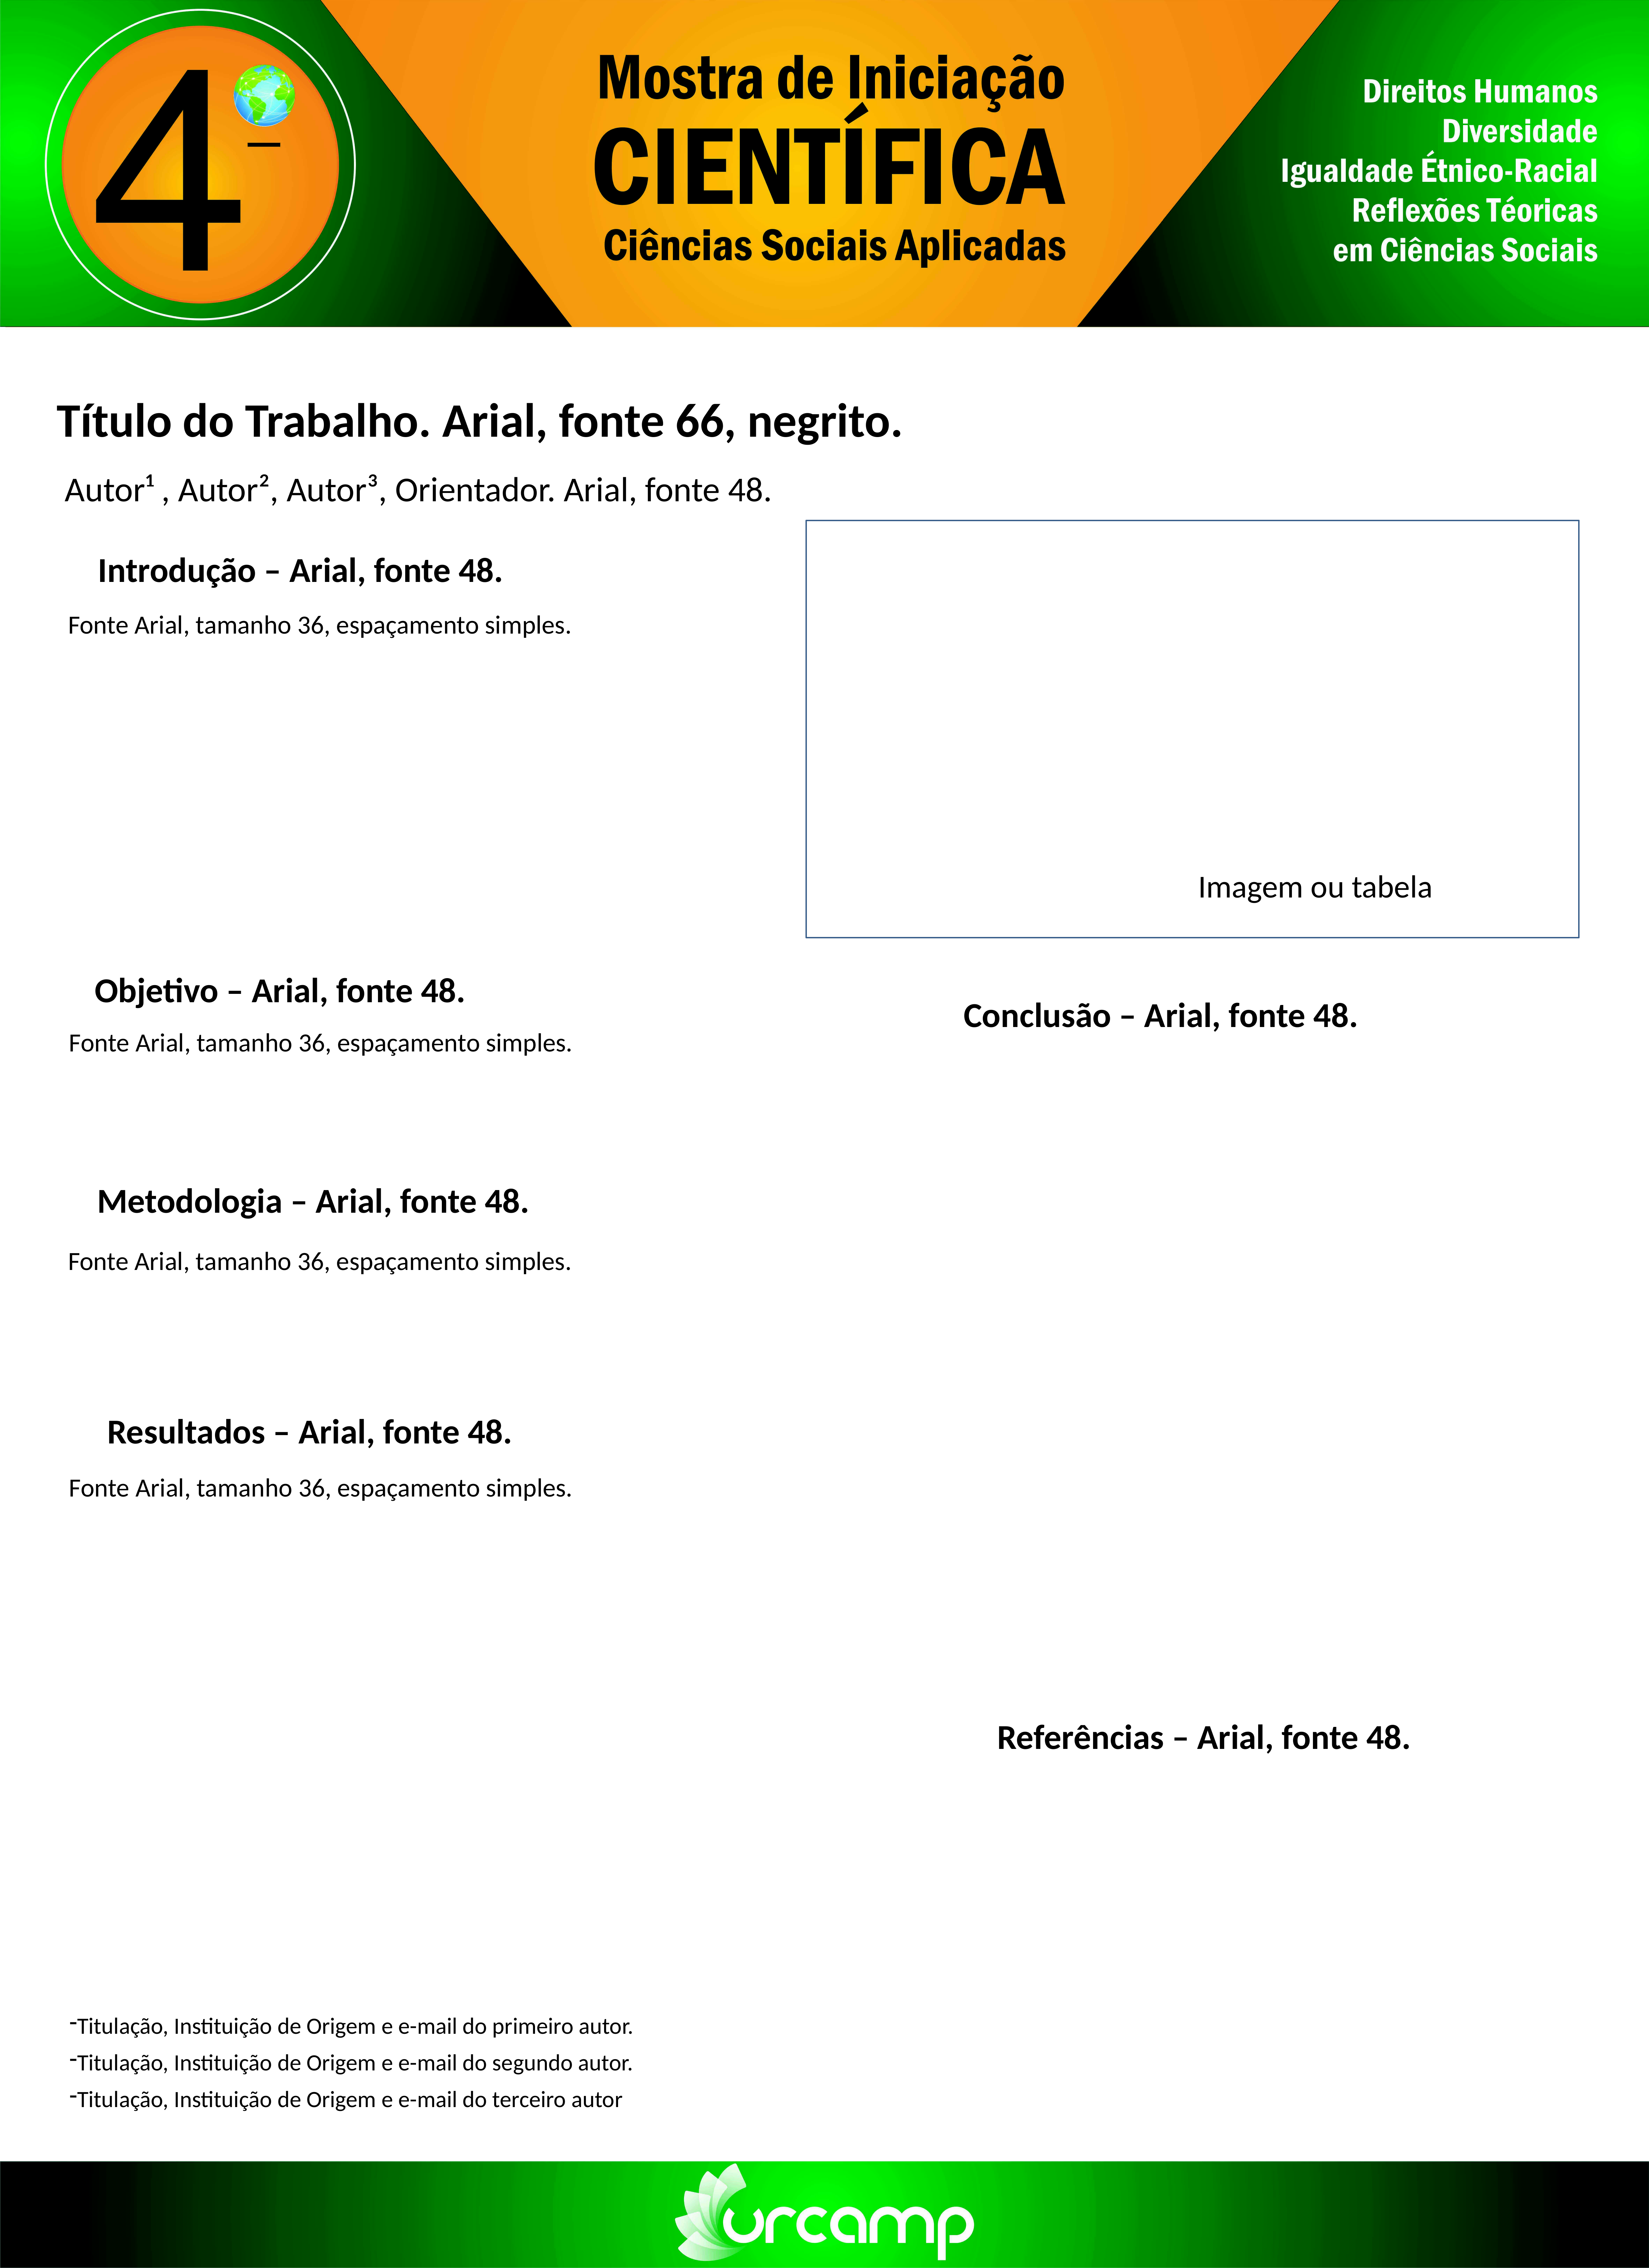

Título do Trabalho. Arial, fonte 66, negrito.
Autor¹ , Autor², Autor³, Orientador. Arial, fonte 48.
Introdução – Arial, fonte 48.
Fonte Arial, tamanho 36, espaçamento simples.
Imagem ou tabela
Objetivo – Arial, fonte 48.
Conclusão – Arial, fonte 48.
Fonte Arial, tamanho 36, espaçamento simples.
Metodologia – Arial, fonte 48.
Fonte Arial, tamanho 36, espaçamento simples.
Resultados – Arial, fonte 48.
Fonte Arial, tamanho 36, espaçamento simples.
Referências – Arial, fonte 48.
Titulação, Instituição de Origem e e-mail do primeiro autor.
Titulação, Instituição de Origem e e-mail do segundo autor.
Titulação, Instituição de Origem e e-mail do terceiro autor